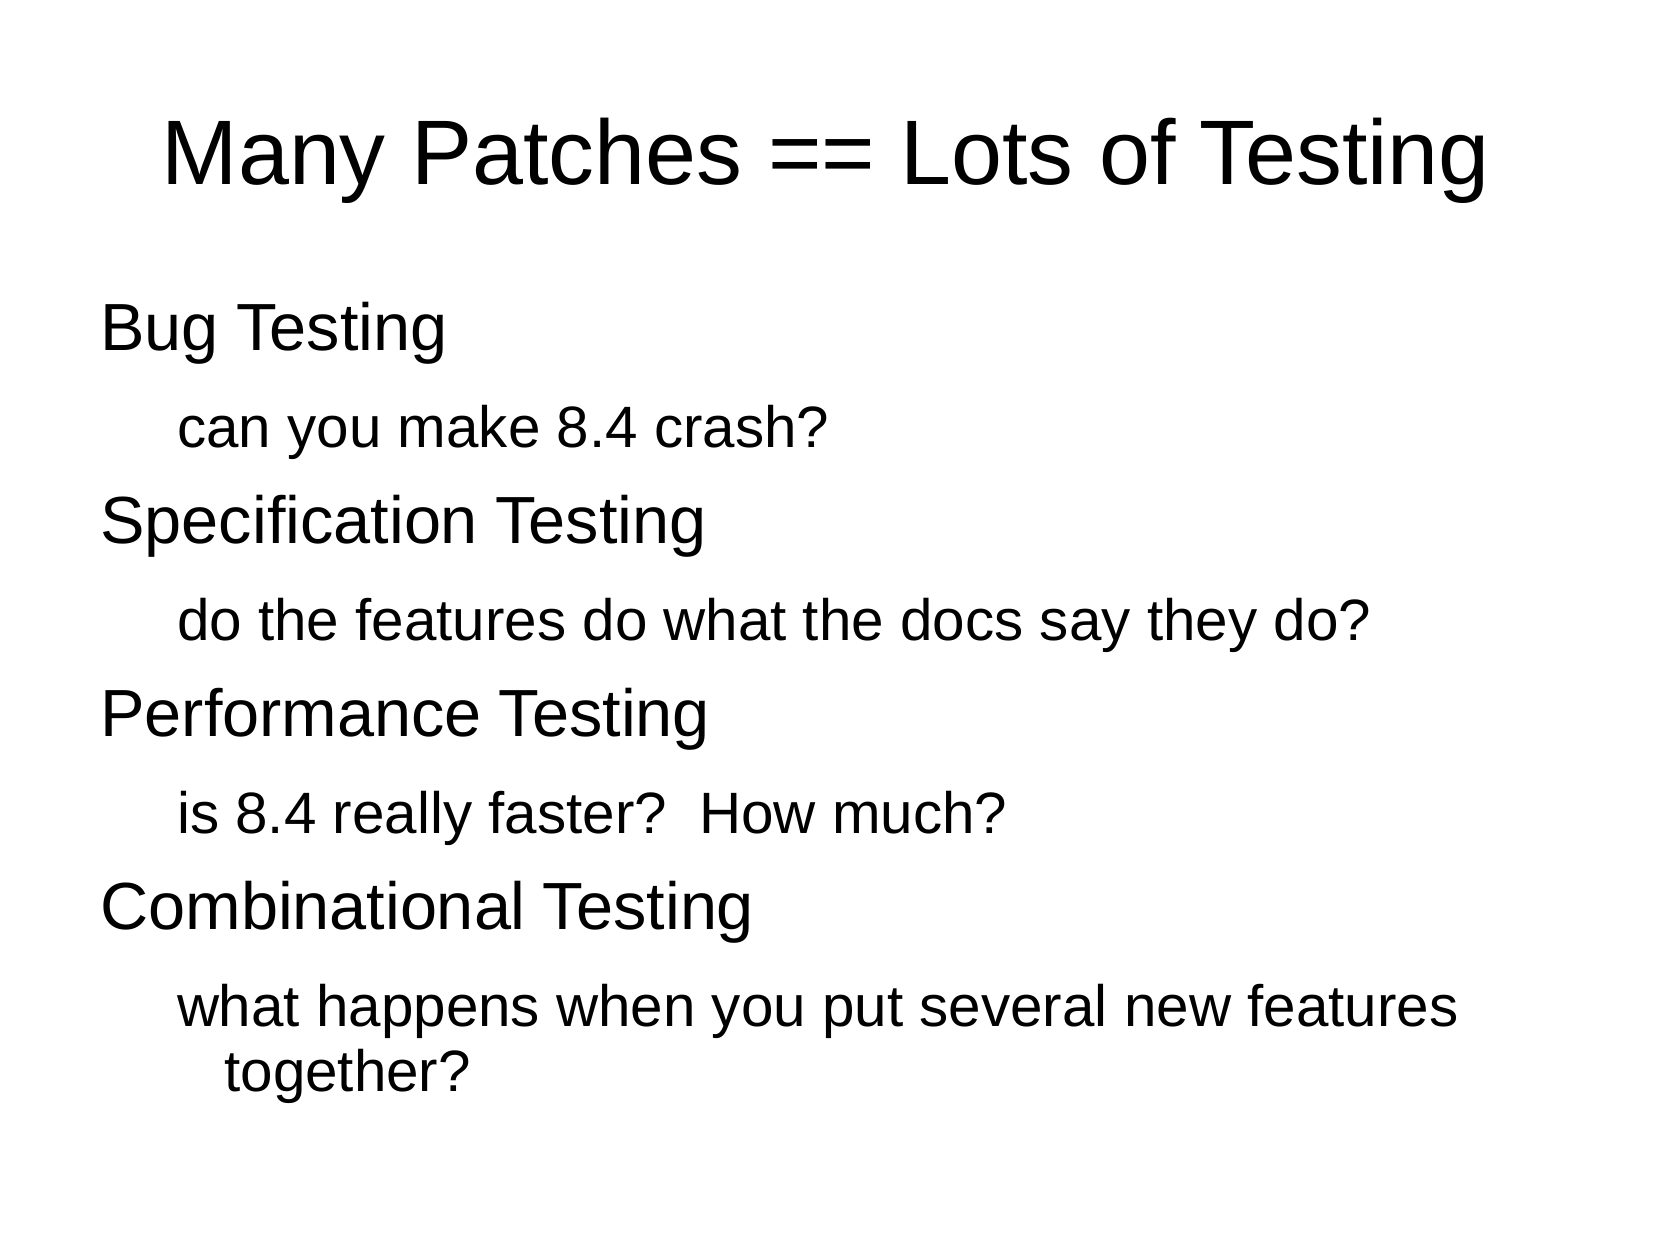

# Many Patches == Lots of Testing
Bug Testing
can you make 8.4 crash?
Specification Testing
do the features do what the docs say they do?
Performance Testing
is 8.4 really faster? How much?
Combinational Testing
what happens when you put several new features together?